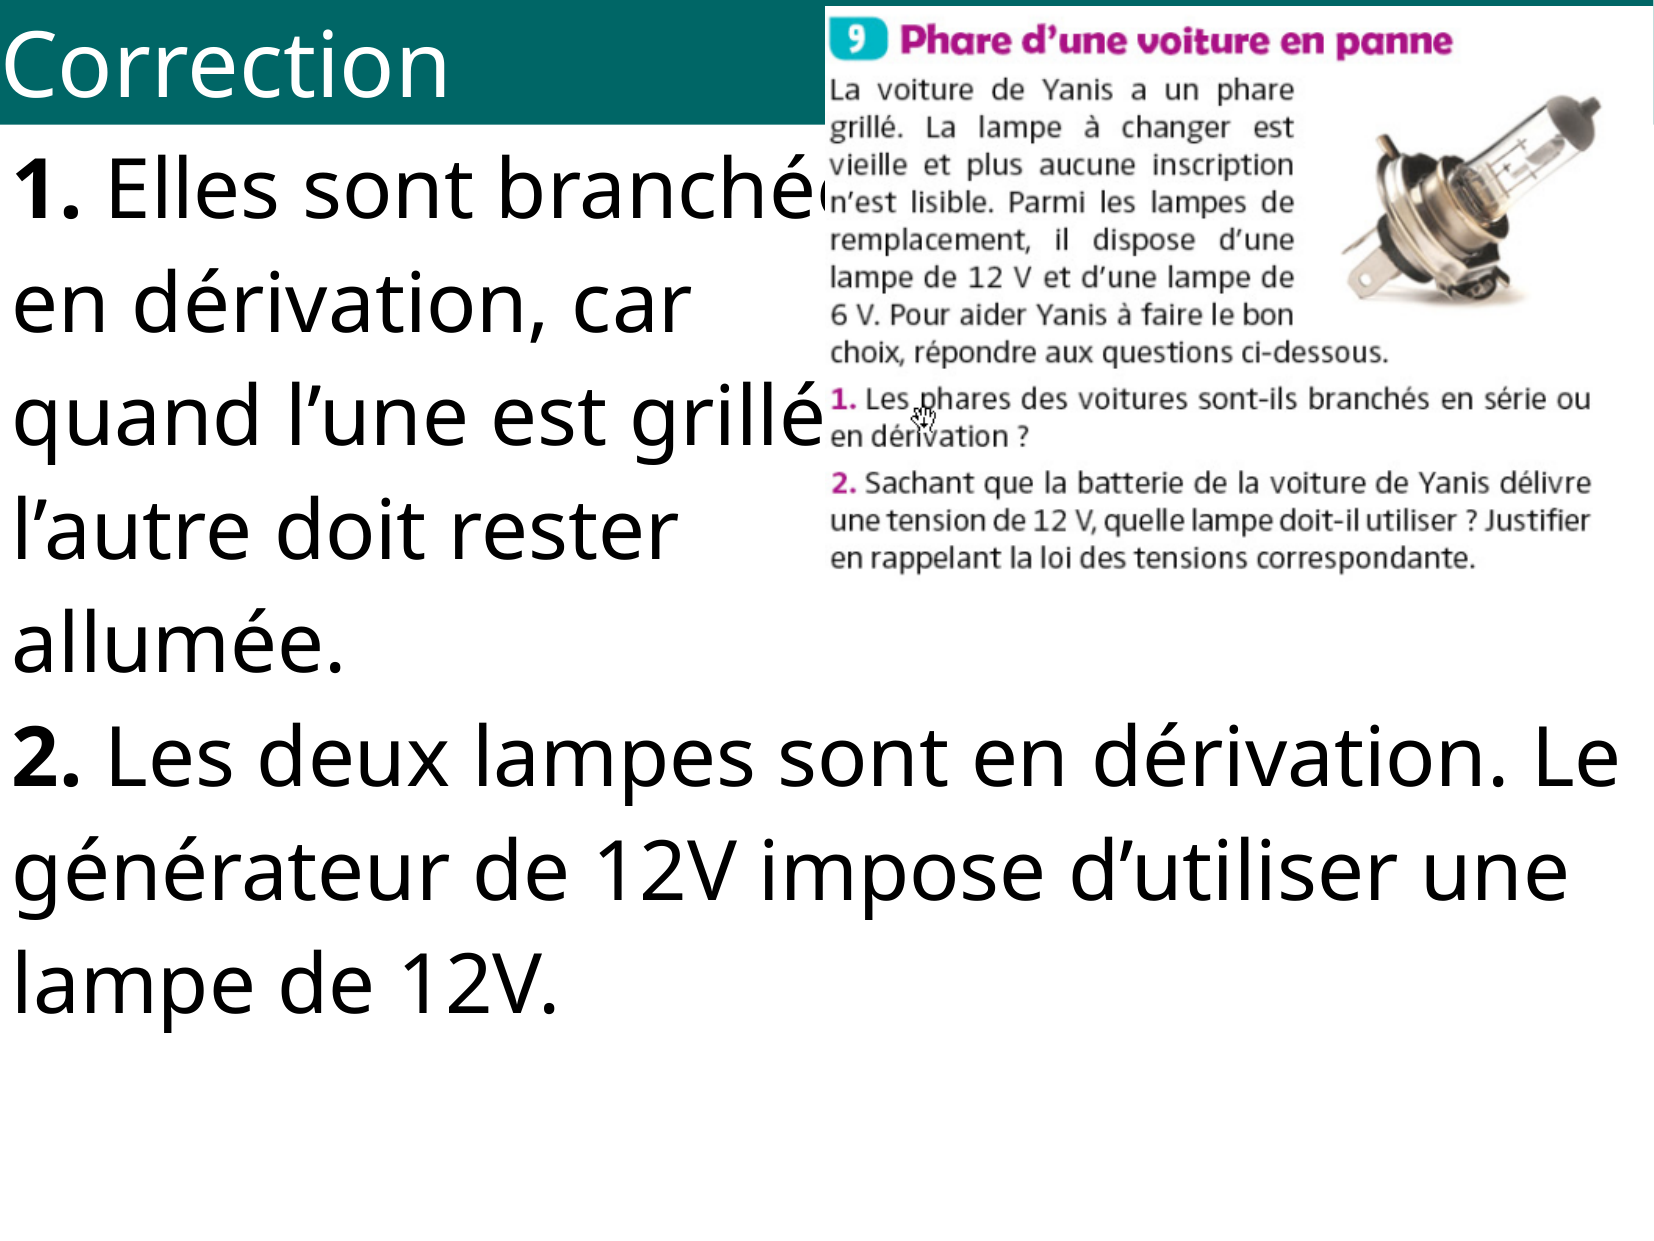

# Correction
1. Elles sont branchées
en dérivation, car
quand l’une est grillée,
l’autre doit rester
allumée.
2. Les deux lampes sont en dérivation. Le générateur de 12V impose d’utiliser une lampe de 12V.